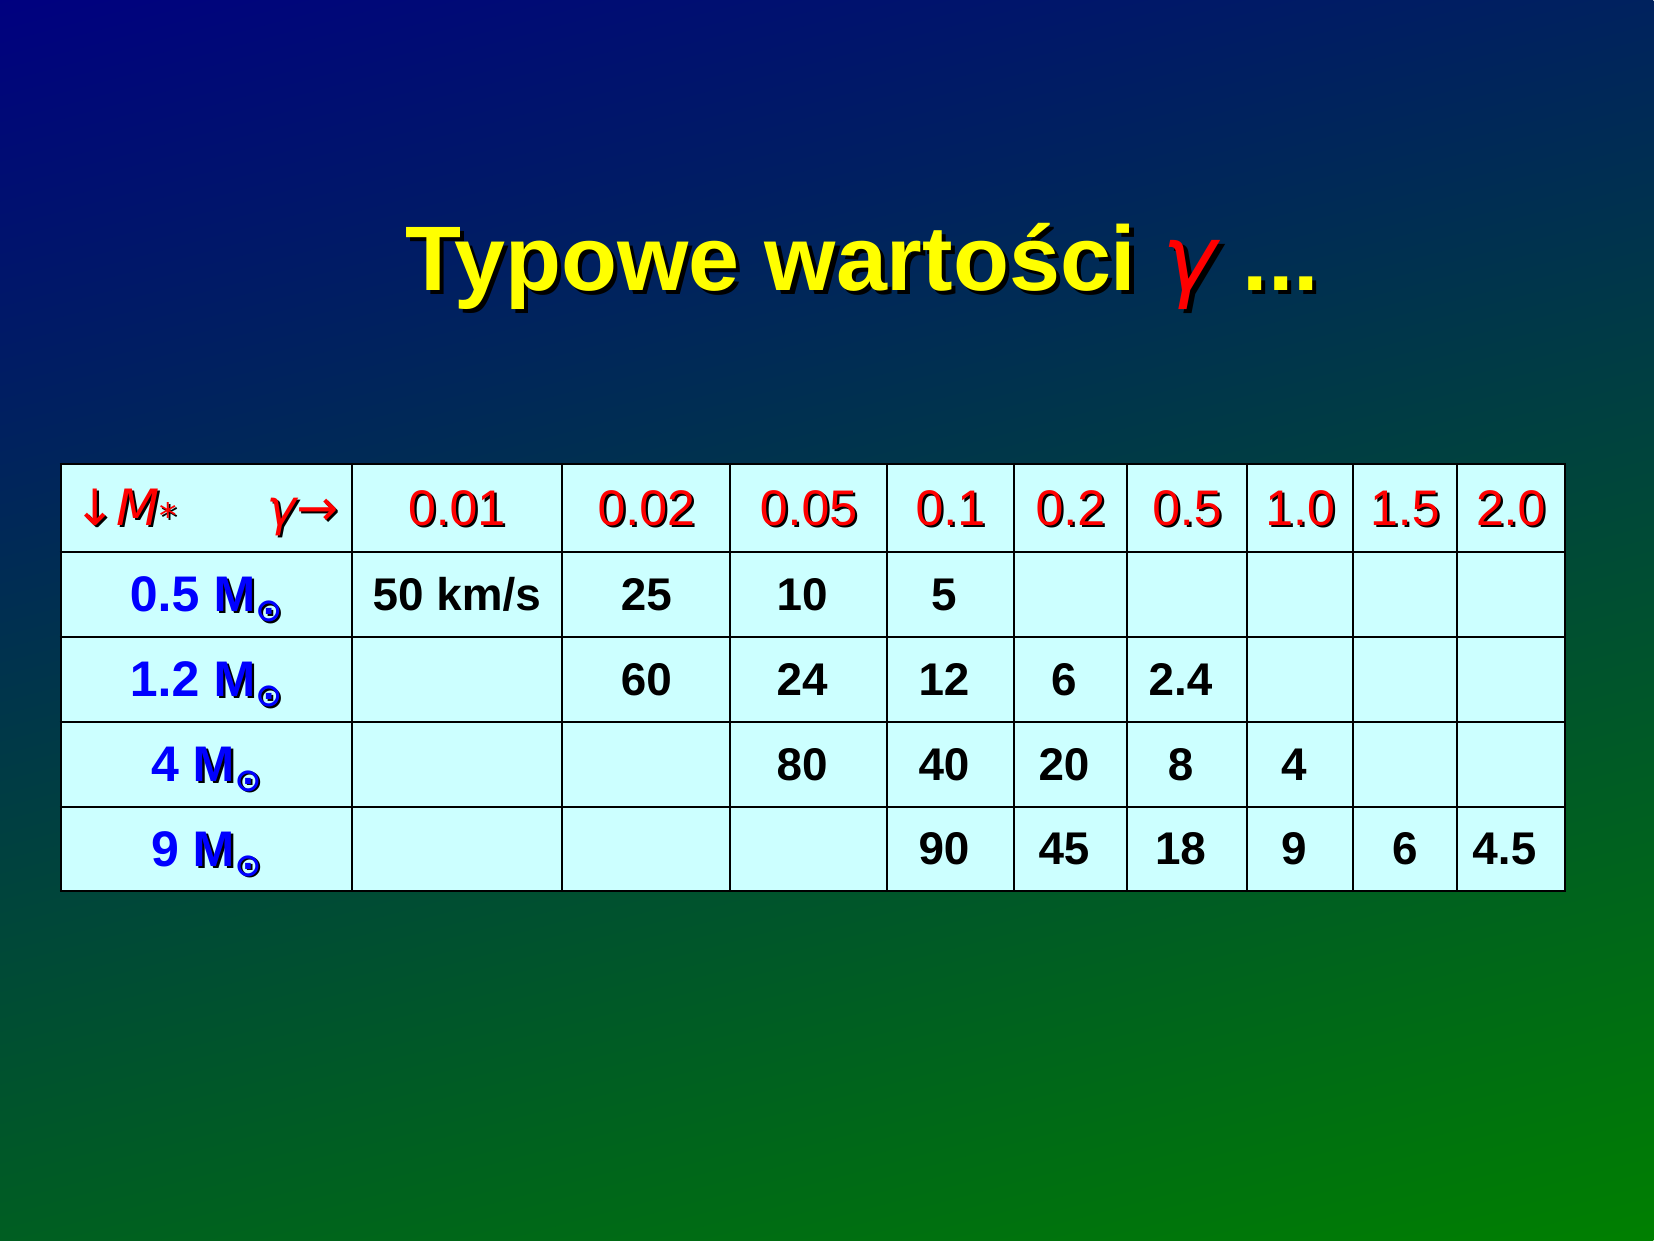

# Typowe wartości γ ...
| ↓M\* γ→ | 0.01 | 0.02 | 0.05 | 0.1 | 0.2 | 0.5 | 1.0 | 1.5 | 2.0 |
| --- | --- | --- | --- | --- | --- | --- | --- | --- | --- |
| 0.5 M⊙ | 50 km/s | 25 | 10 | 5 | | | | | |
| 1.2 M⊙ | | 60 | 24 | 12 | 6 | 2.4 | | | |
| 4 M⊙ | | | 80 | 40 | 20 | 8 | 4 | | |
| 9 M⊙ | | | | 90 | 45 | 18 | 9 | 6 | 4.5 |